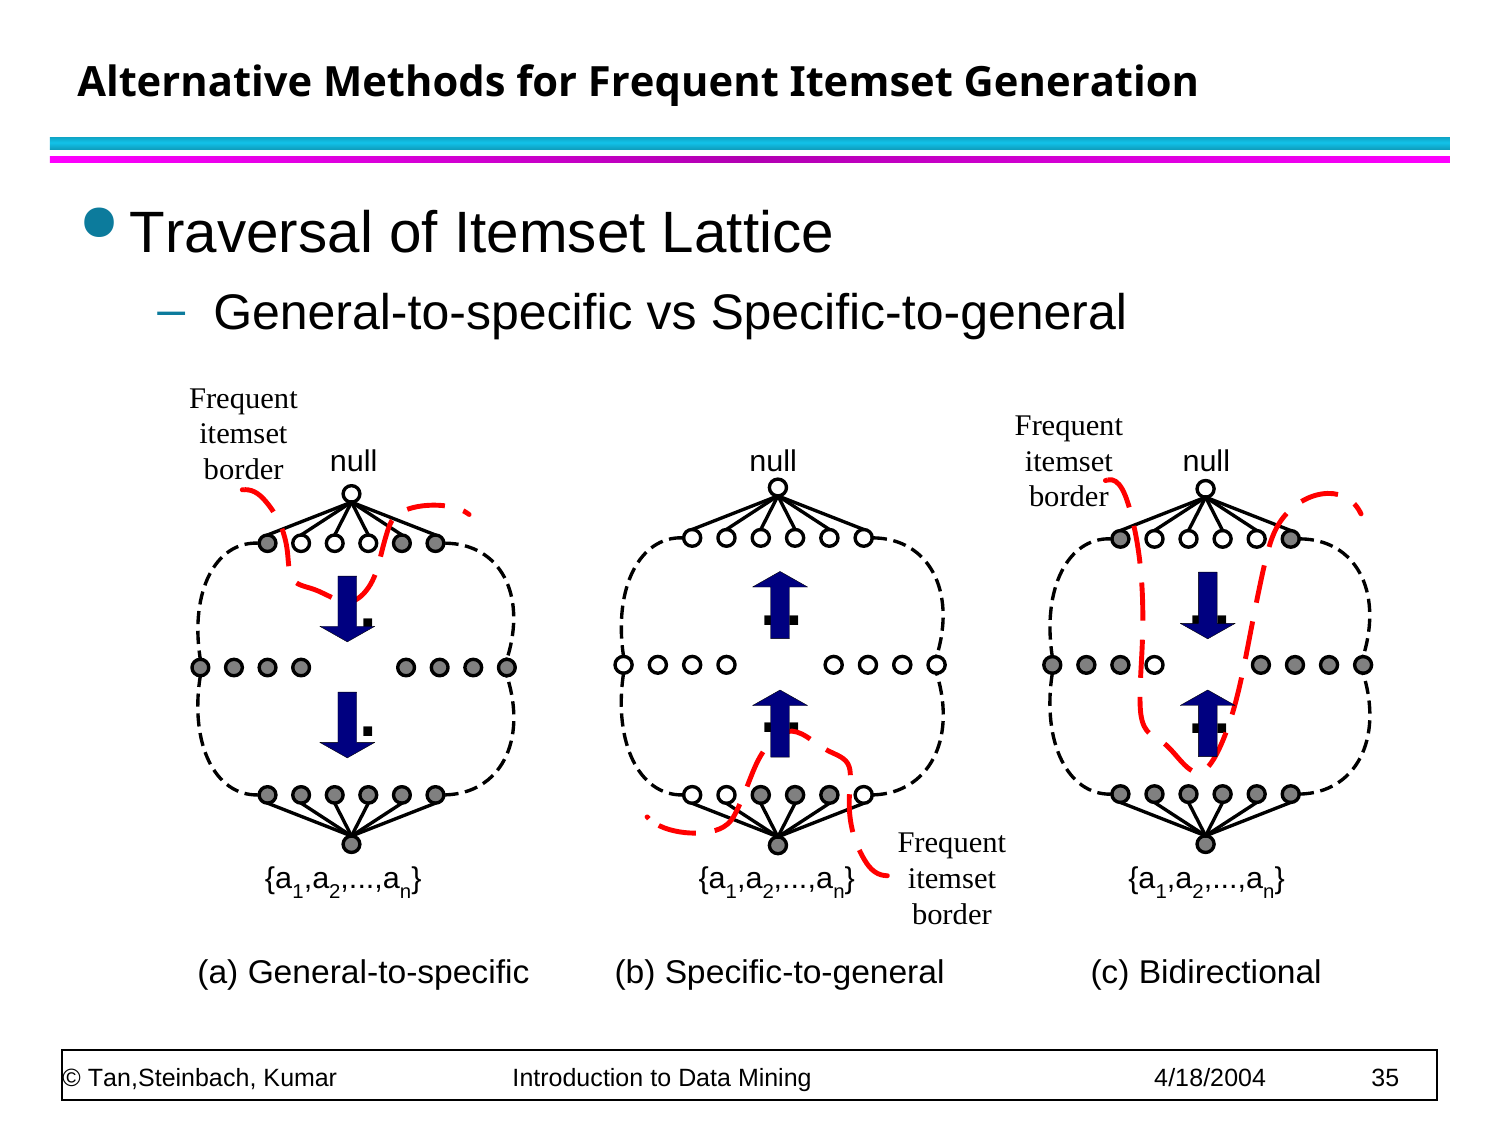

# Alternative Methods for Frequent Itemset Generation
Traversal of Itemset Lattice
General-to-specific vs Specific-to-general